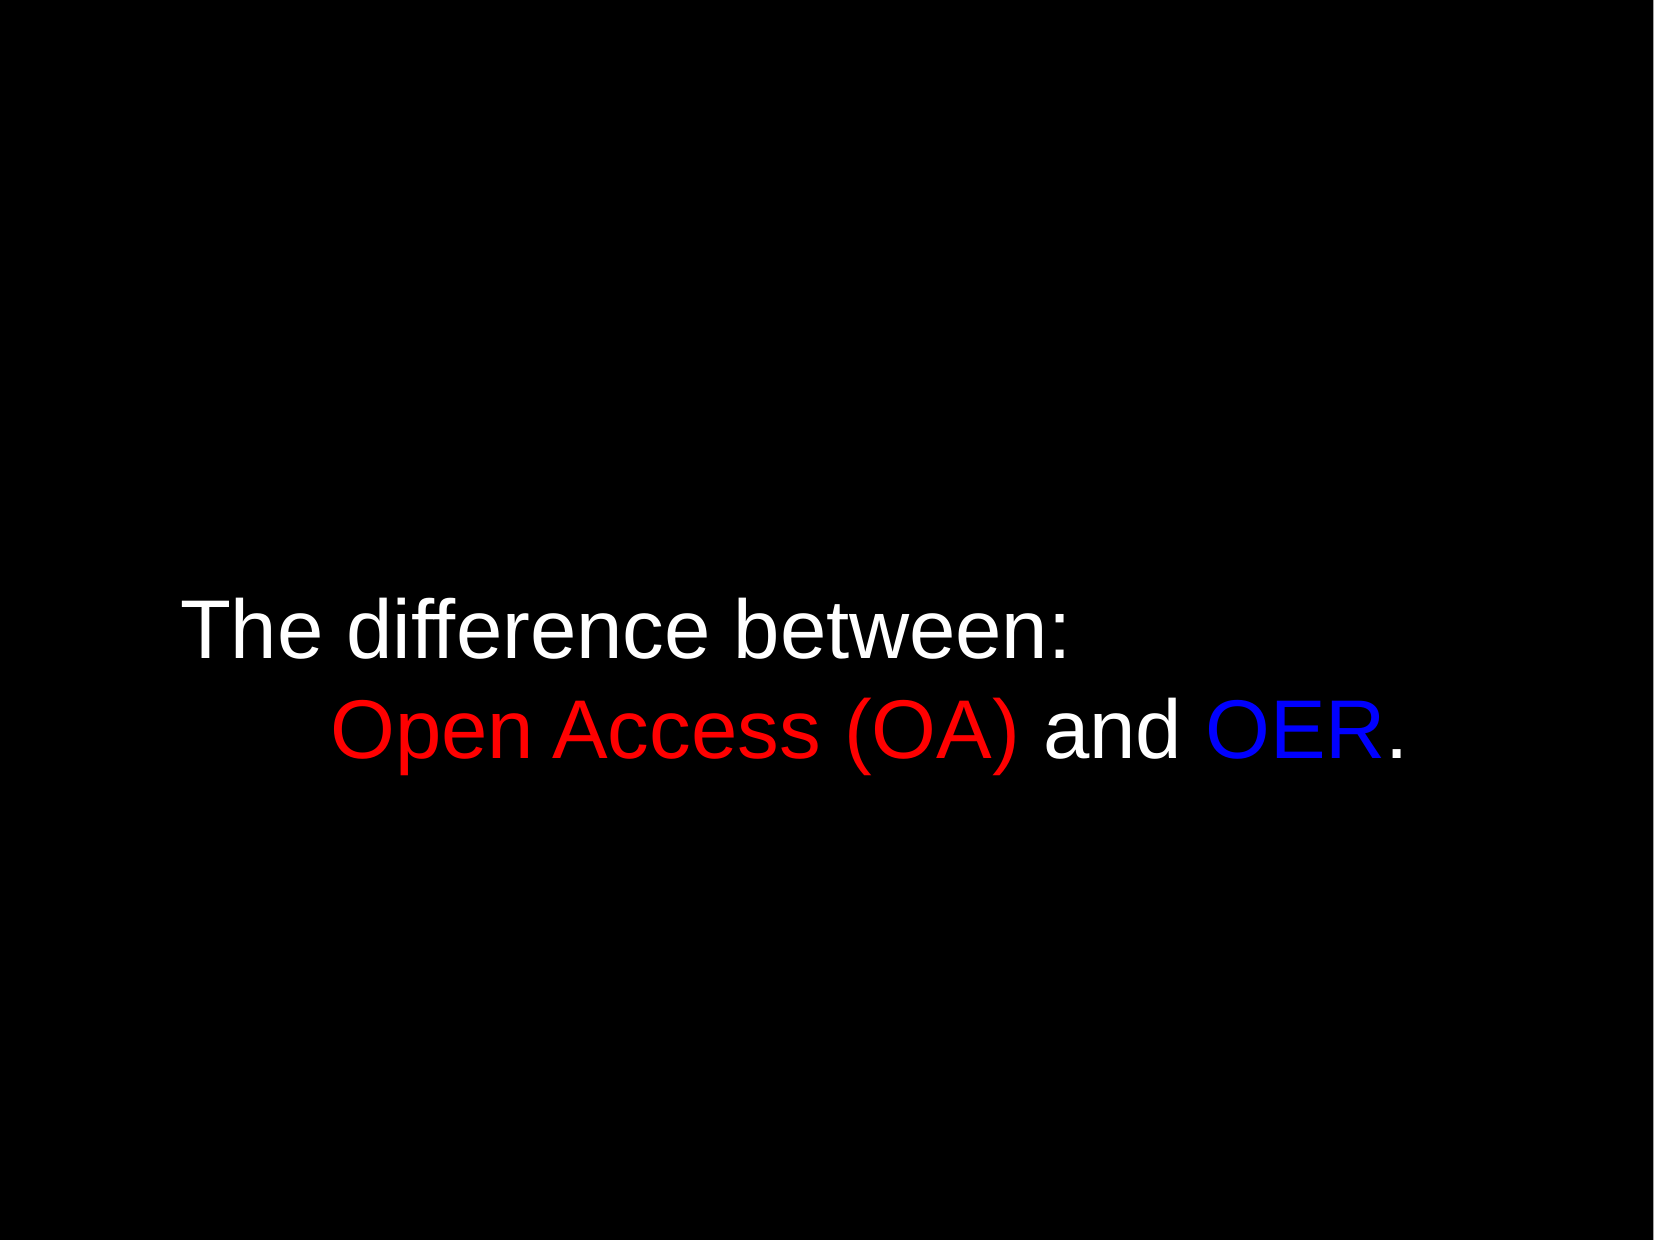

The difference between:
	 Open Access (OA) and OER.